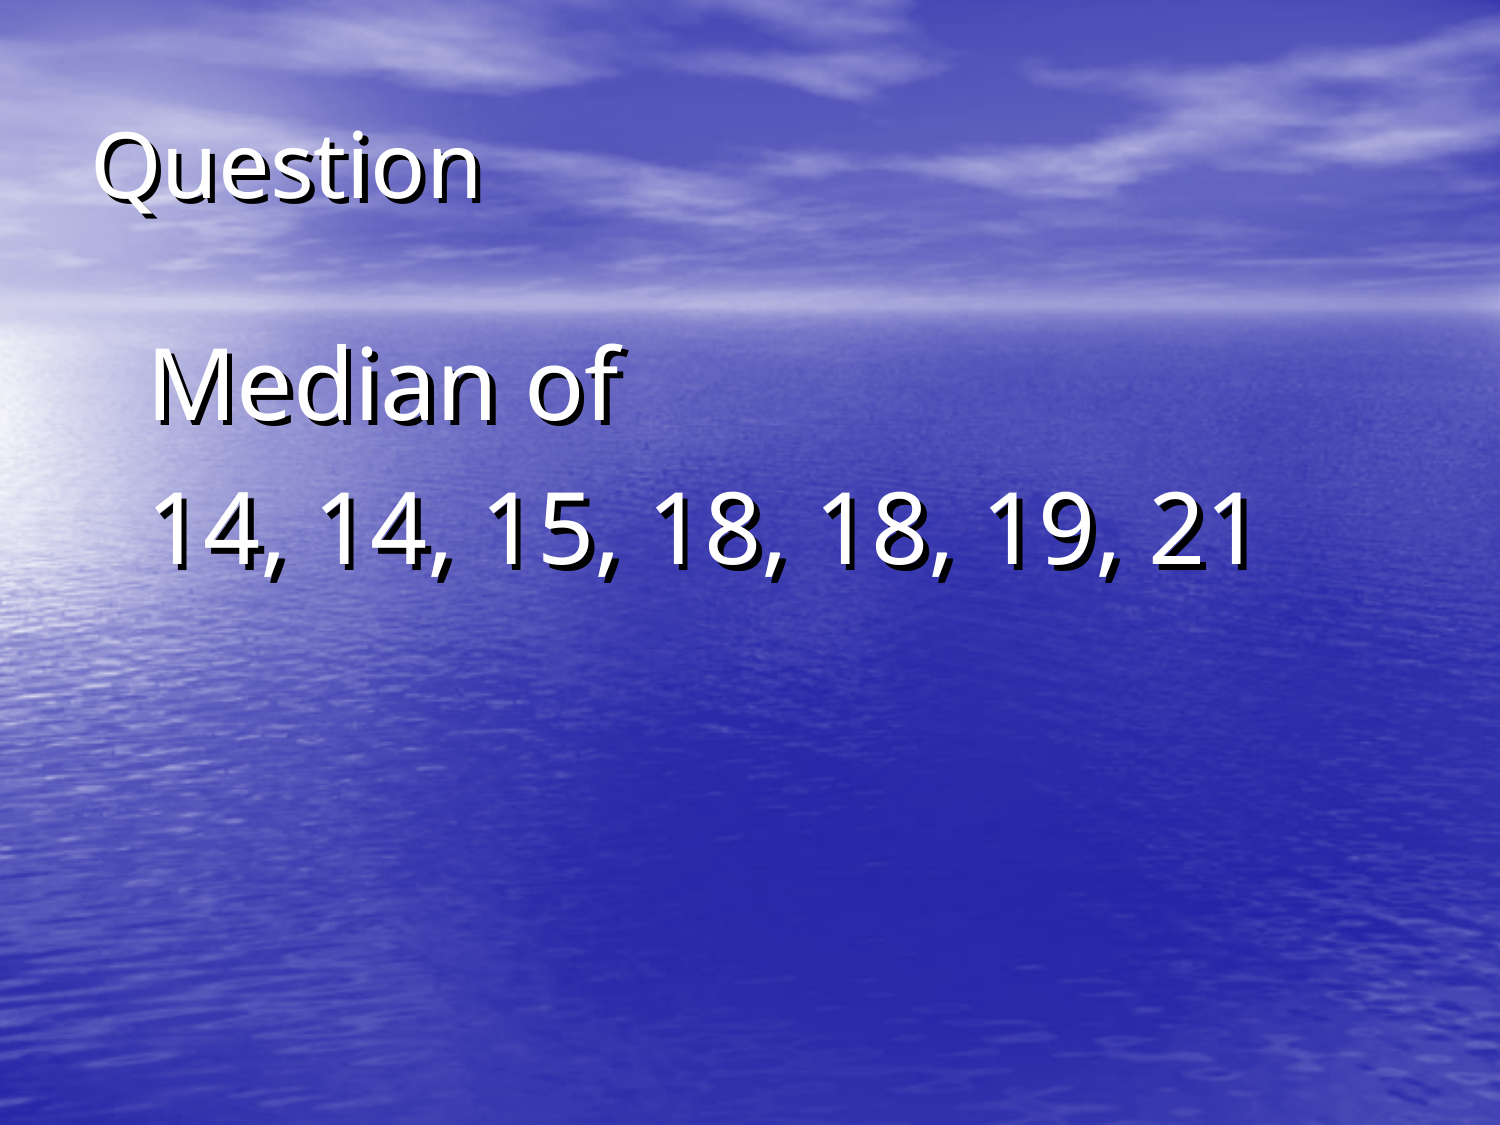

# Question
Median of
14, 14, 15, 18, 18, 19, 21